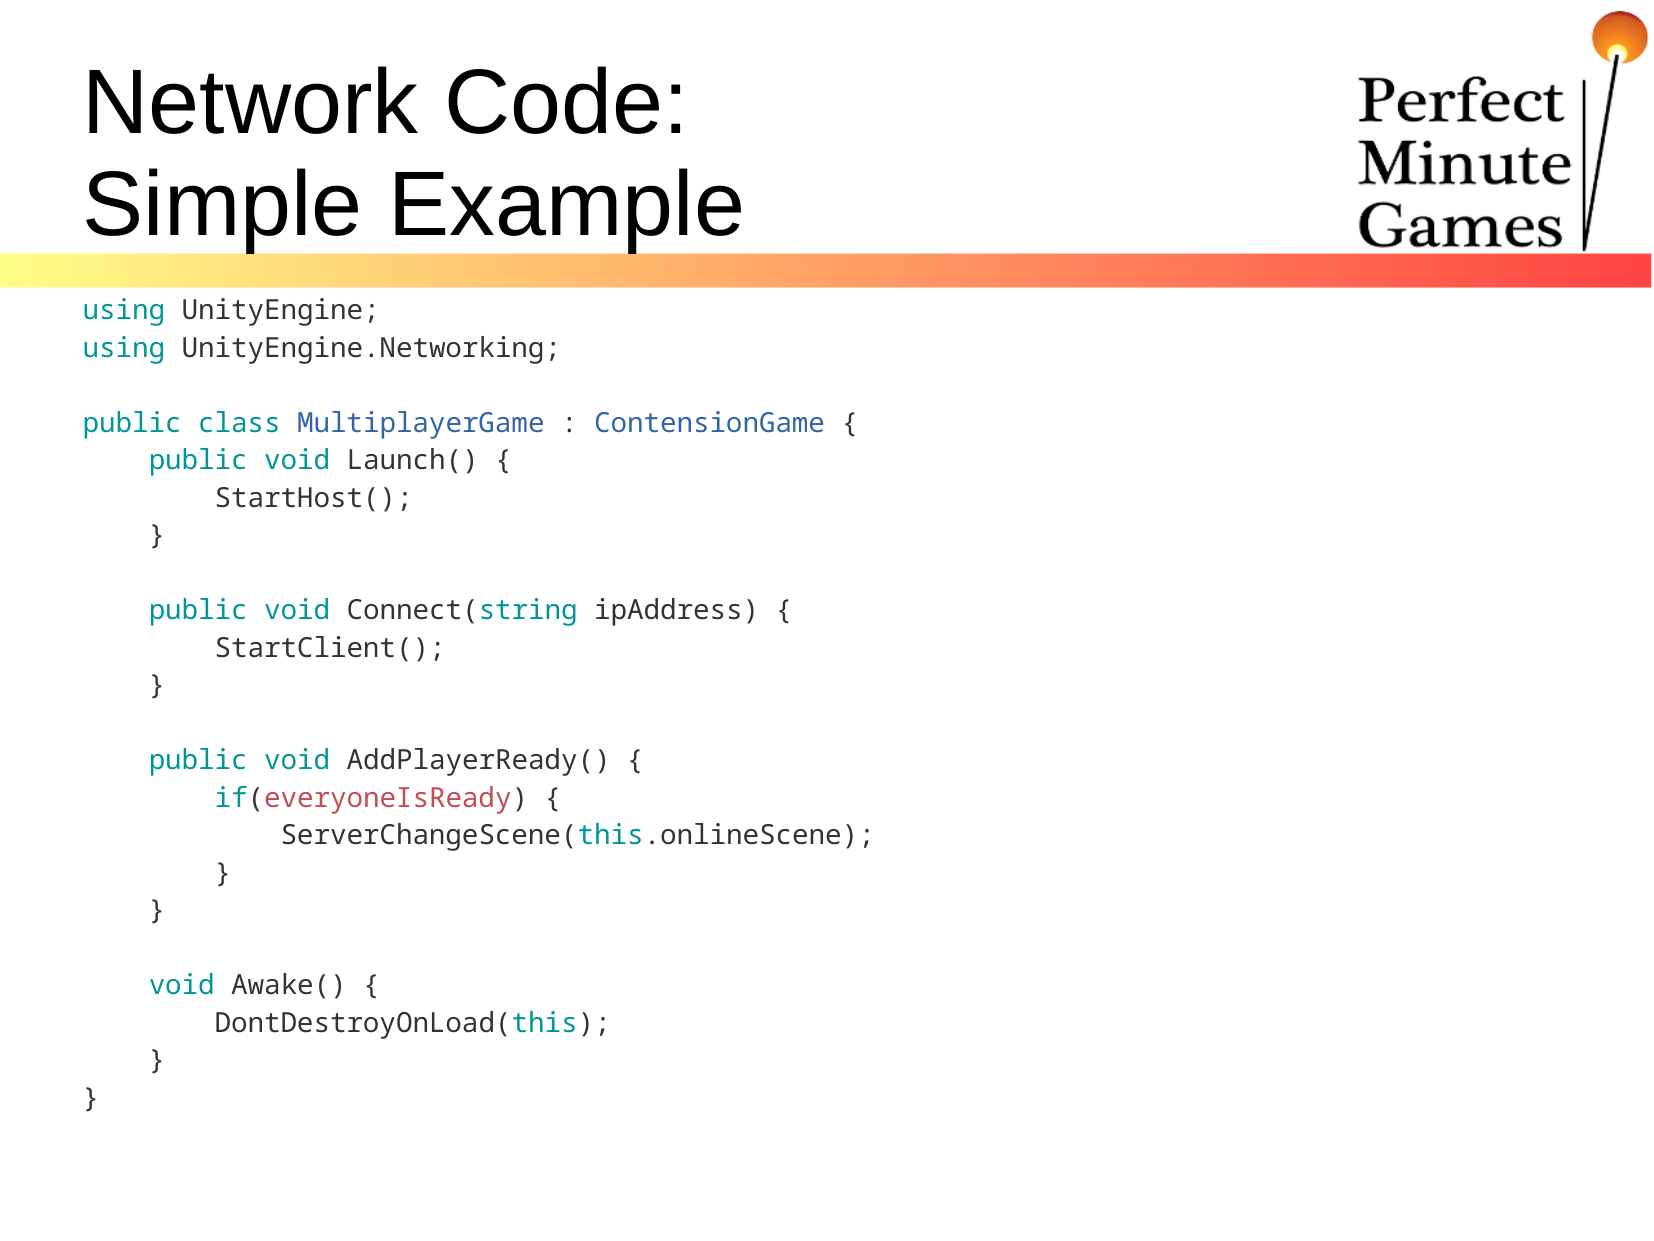

# Network Code: Simple Example
using UnityEngine;
using UnityEngine.Networking;
public class MultiplayerGame : ContensionGame {
 public void Launch() {
 StartHost();
 }
 public void Connect(string ipAddress) {
 StartClient();
 }
 public void AddPlayerReady() {
 if(everyoneIsReady) {
 ServerChangeScene(this.onlineScene);
 }
 }
 void Awake() {
 DontDestroyOnLoad(this);
 }
}